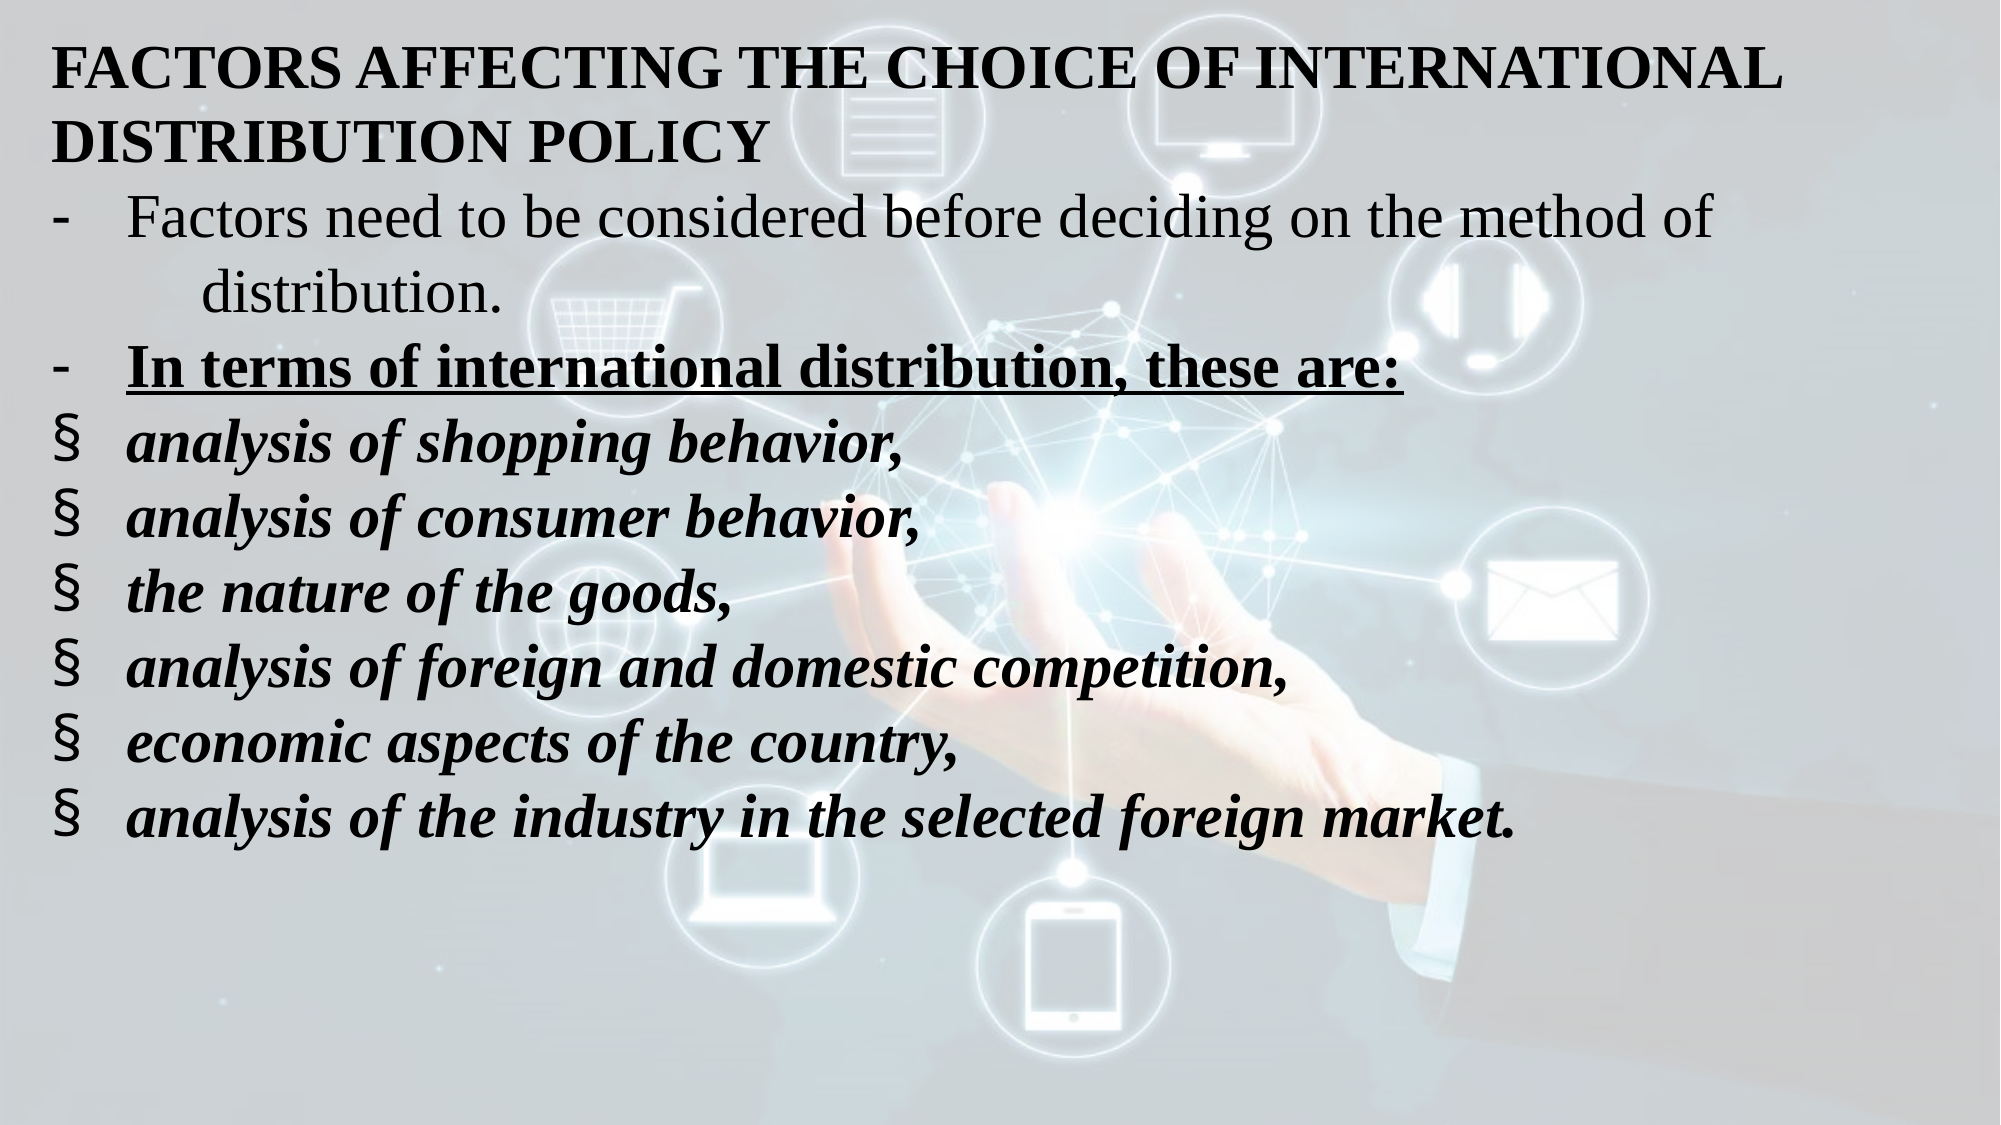

FACTORS AFFECTING THE CHOICE OF INTERNATIONAL DISTRIBUTION POLICY
Factors need to be considered before deciding on the method of distribution.
In terms of international distribution, these are:
analysis of shopping behavior,
analysis of consumer behavior,
the nature of the goods,
analysis of foreign and domestic competition,
economic aspects of the country,
analysis of the industry in the selected foreign market.